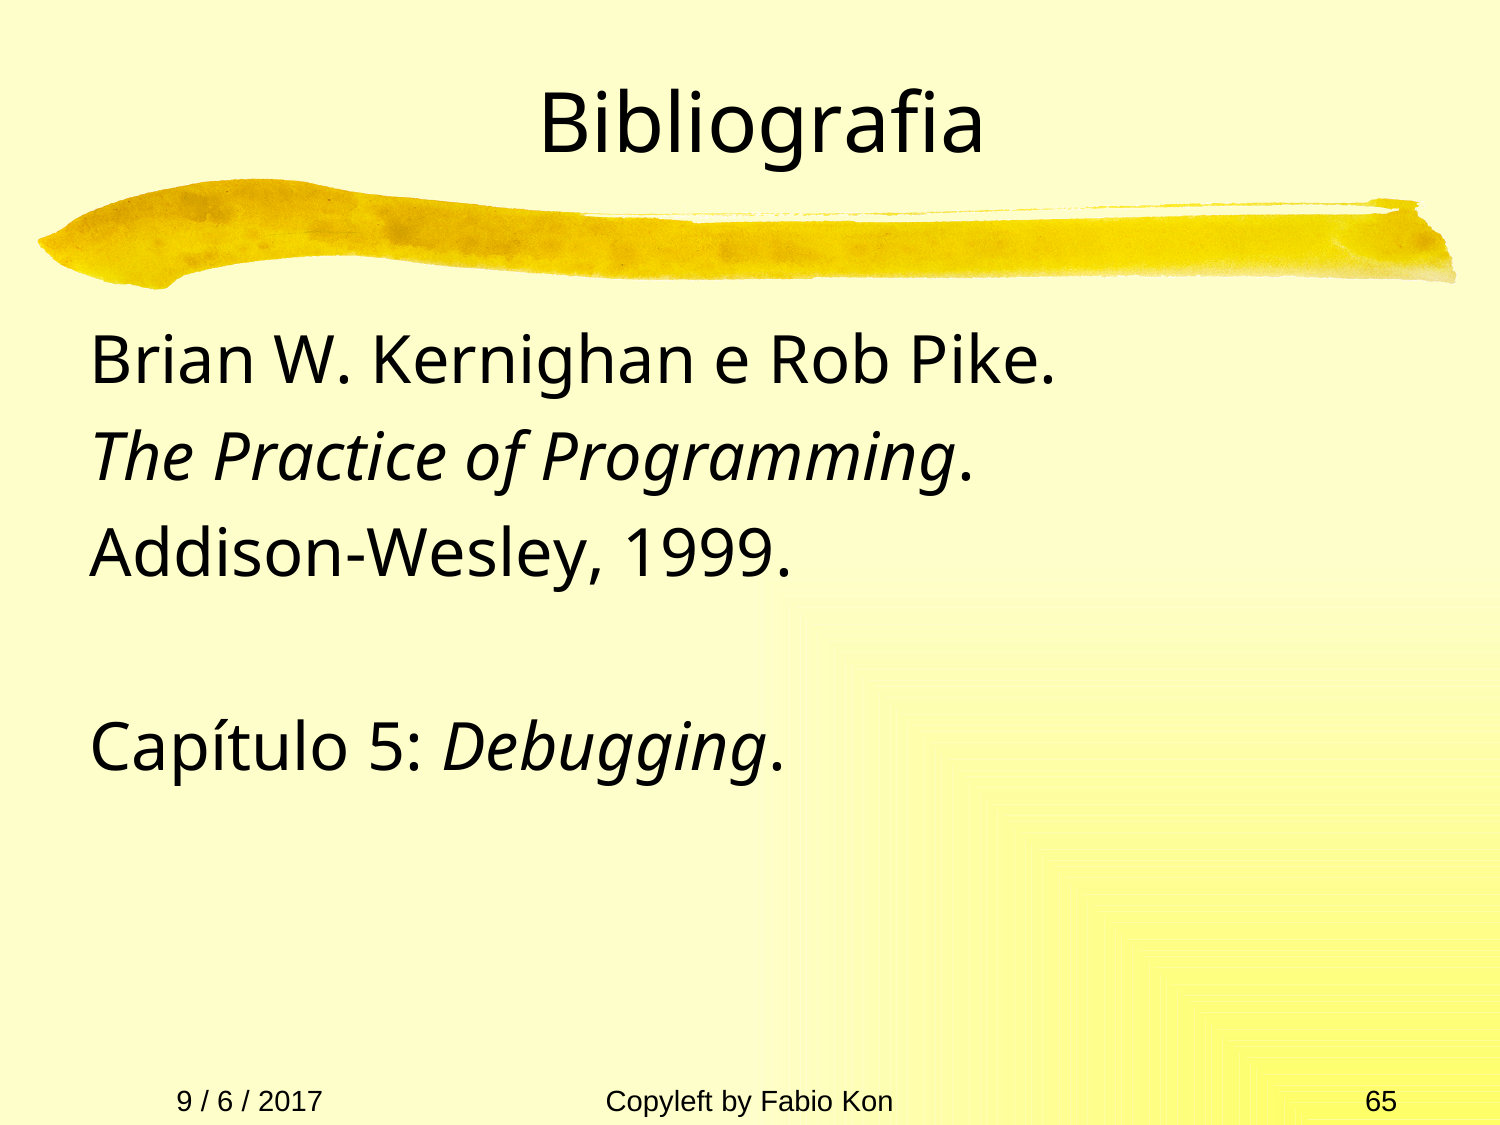

# Bibliografia
Brian W. Kernighan e Rob Pike.
The Practice of Programming.
Addison-Wesley, 1999.
Capítulo 5: Debugging.
ECOOP'99 OOOSW
65